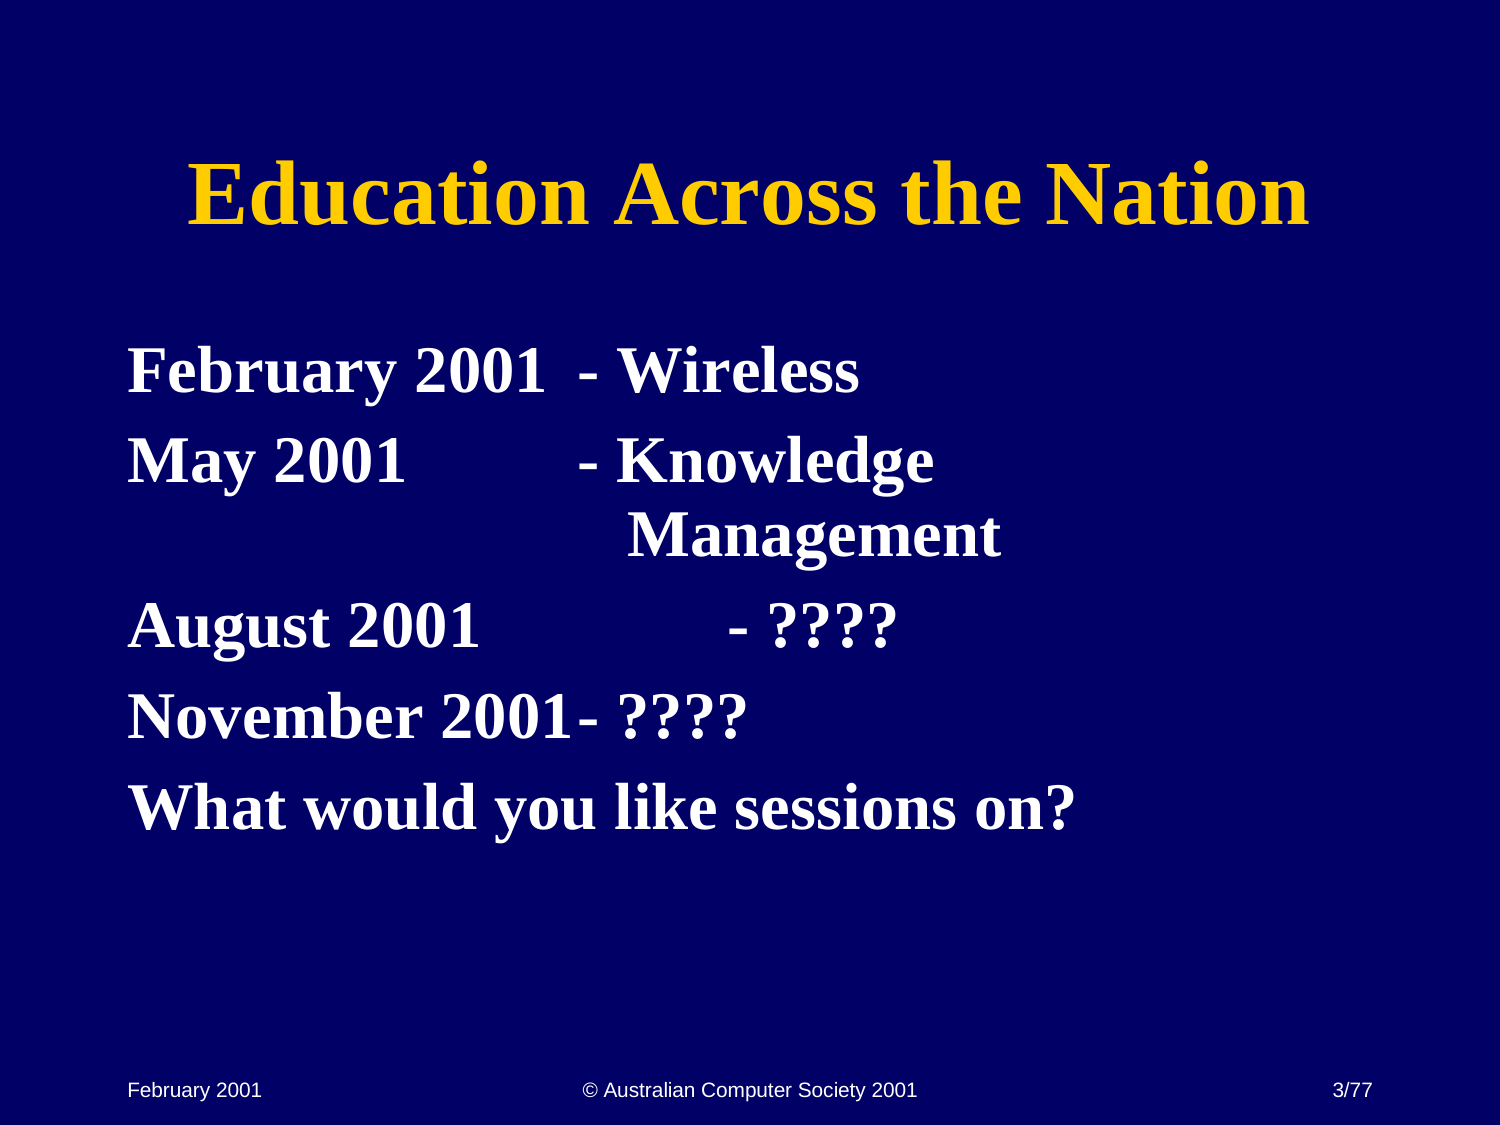

# Education Across the Nation
February 2001 	- Wireless
May 2001	 	- Knowledge 						 Management
August 2001	 	- ????
November 2001	- ????
What would you like sessions on?
February 2001
© Australian Computer Society 2001
3